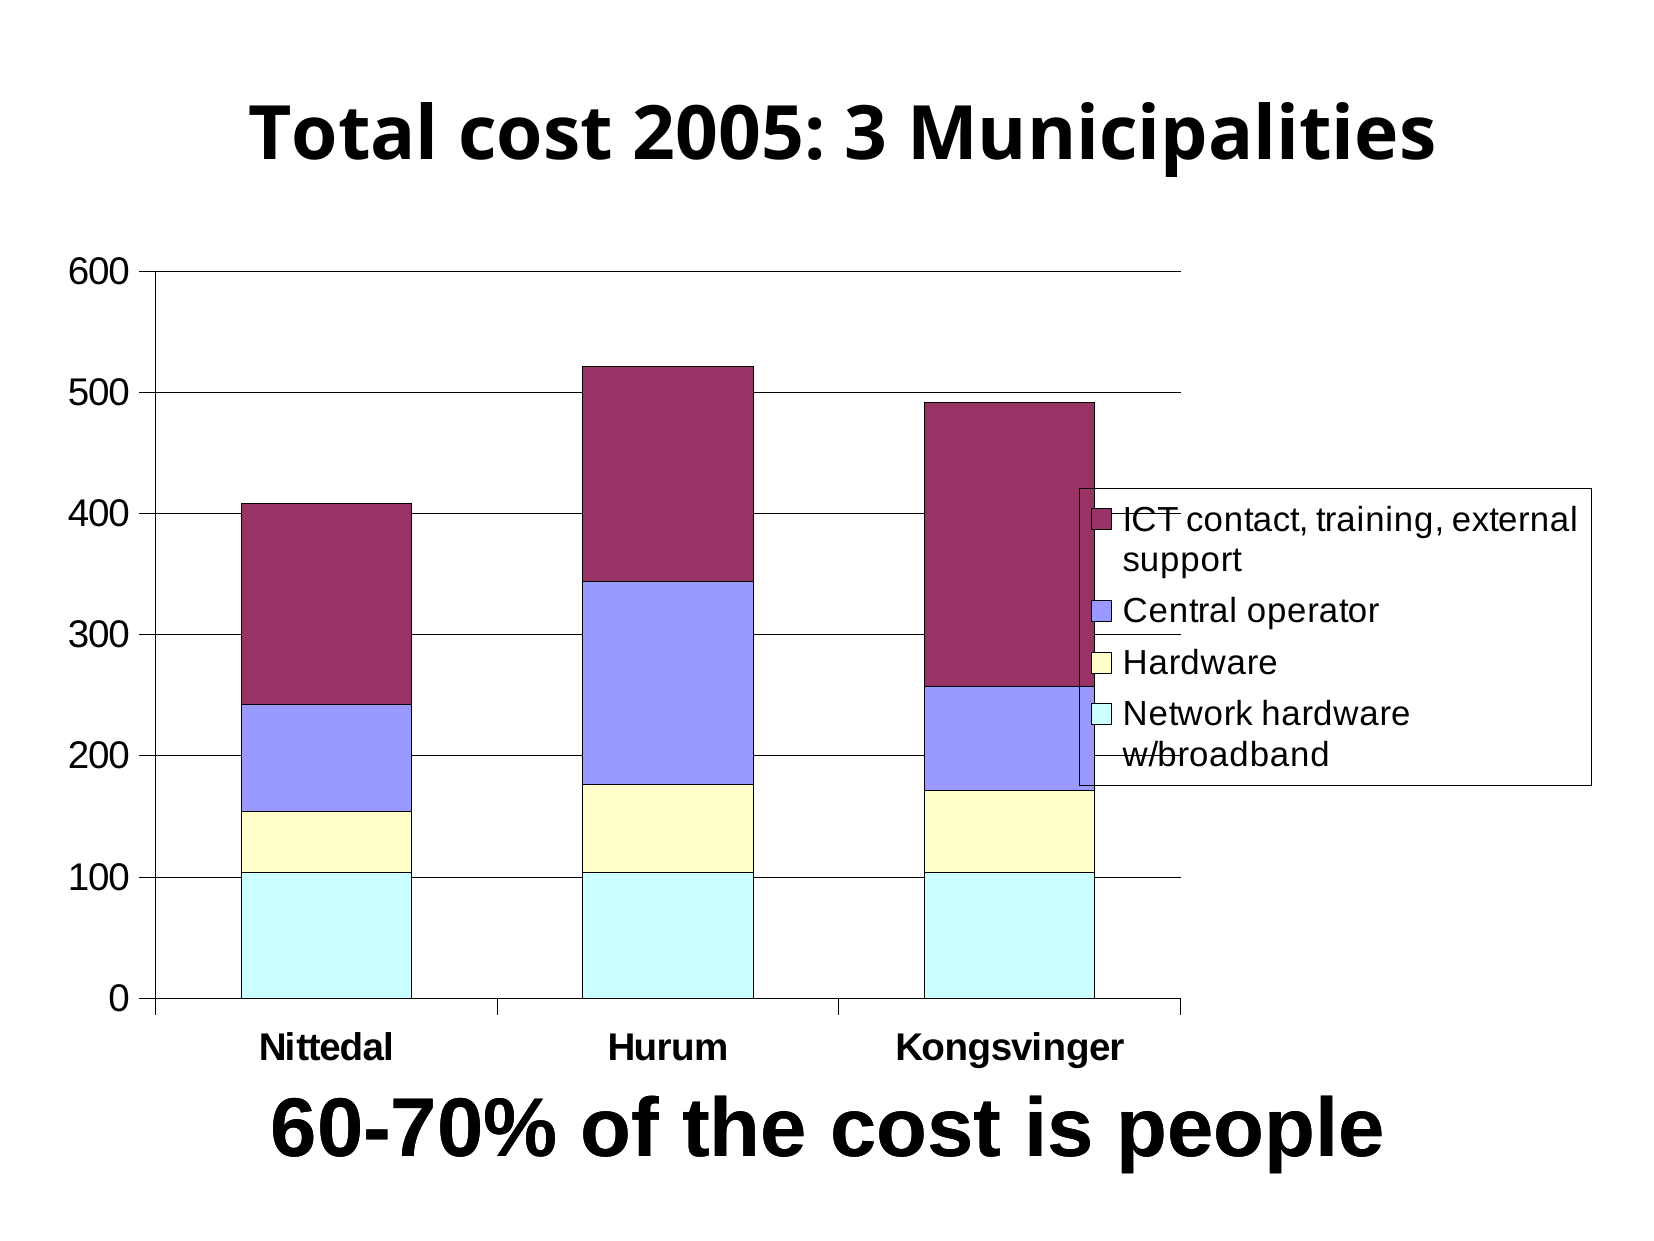

Total cost 2005: 3 Municipalities
### Chart
| Category | Network hardware w/broadband | Hardware | Central operator | ICT contact, training, external support |
|---|---|---|---|---|
| Nittedal | 104.003562109739 | 50.0413442375574 | 88.6626681522086 | 165.479579925728 |
| Hurum | 104.003562109739 | 72.7697999428738 | 167.044239678257 | 177.725987447364 |
| Kongsvinger | 104.003562109739 | 67.4444486792745 | 85.5549333378585 | 234.716684080681 |60-70% of the cost is people
60-70% of the cost is people